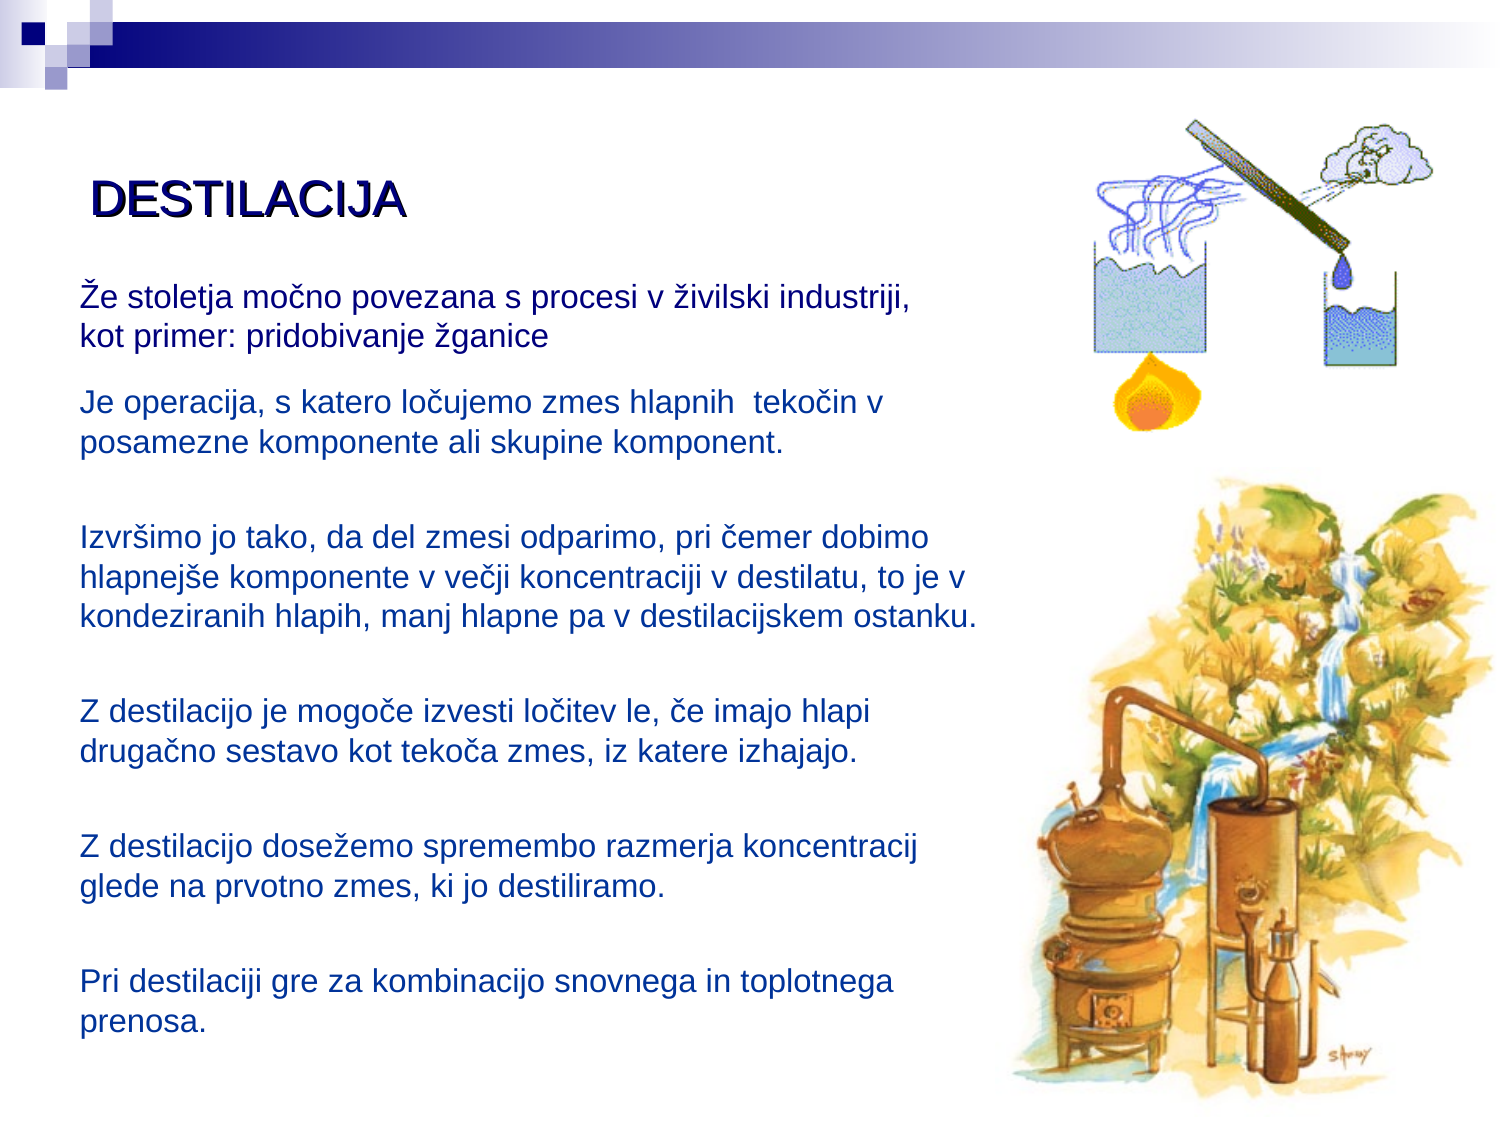

DESTILACIJA
Že stoletja močno povezana s procesi v živilski industriji, kot primer: pridobivanje žganice
Je operacija, s katero ločujemo zmes hlapnih tekočin v posamezne komponente ali skupine komponent.
Izvršimo jo tako, da del zmesi odparimo, pri čemer dobimo hlapnejše komponente v večji koncentraciji v destilatu, to je v kondeziranih hlapih, manj hlapne pa v destilacijskem ostanku.
Z destilacijo je mogoče izvesti ločitev le, če imajo hlapi drugačno sestavo kot tekoča zmes, iz katere izhajajo.
Z destilacijo dosežemo spremembo razmerja koncentracij glede na prvotno zmes, ki jo destiliramo.
Pri destilaciji gre za kombinacijo snovnega in toplotnega prenosa.